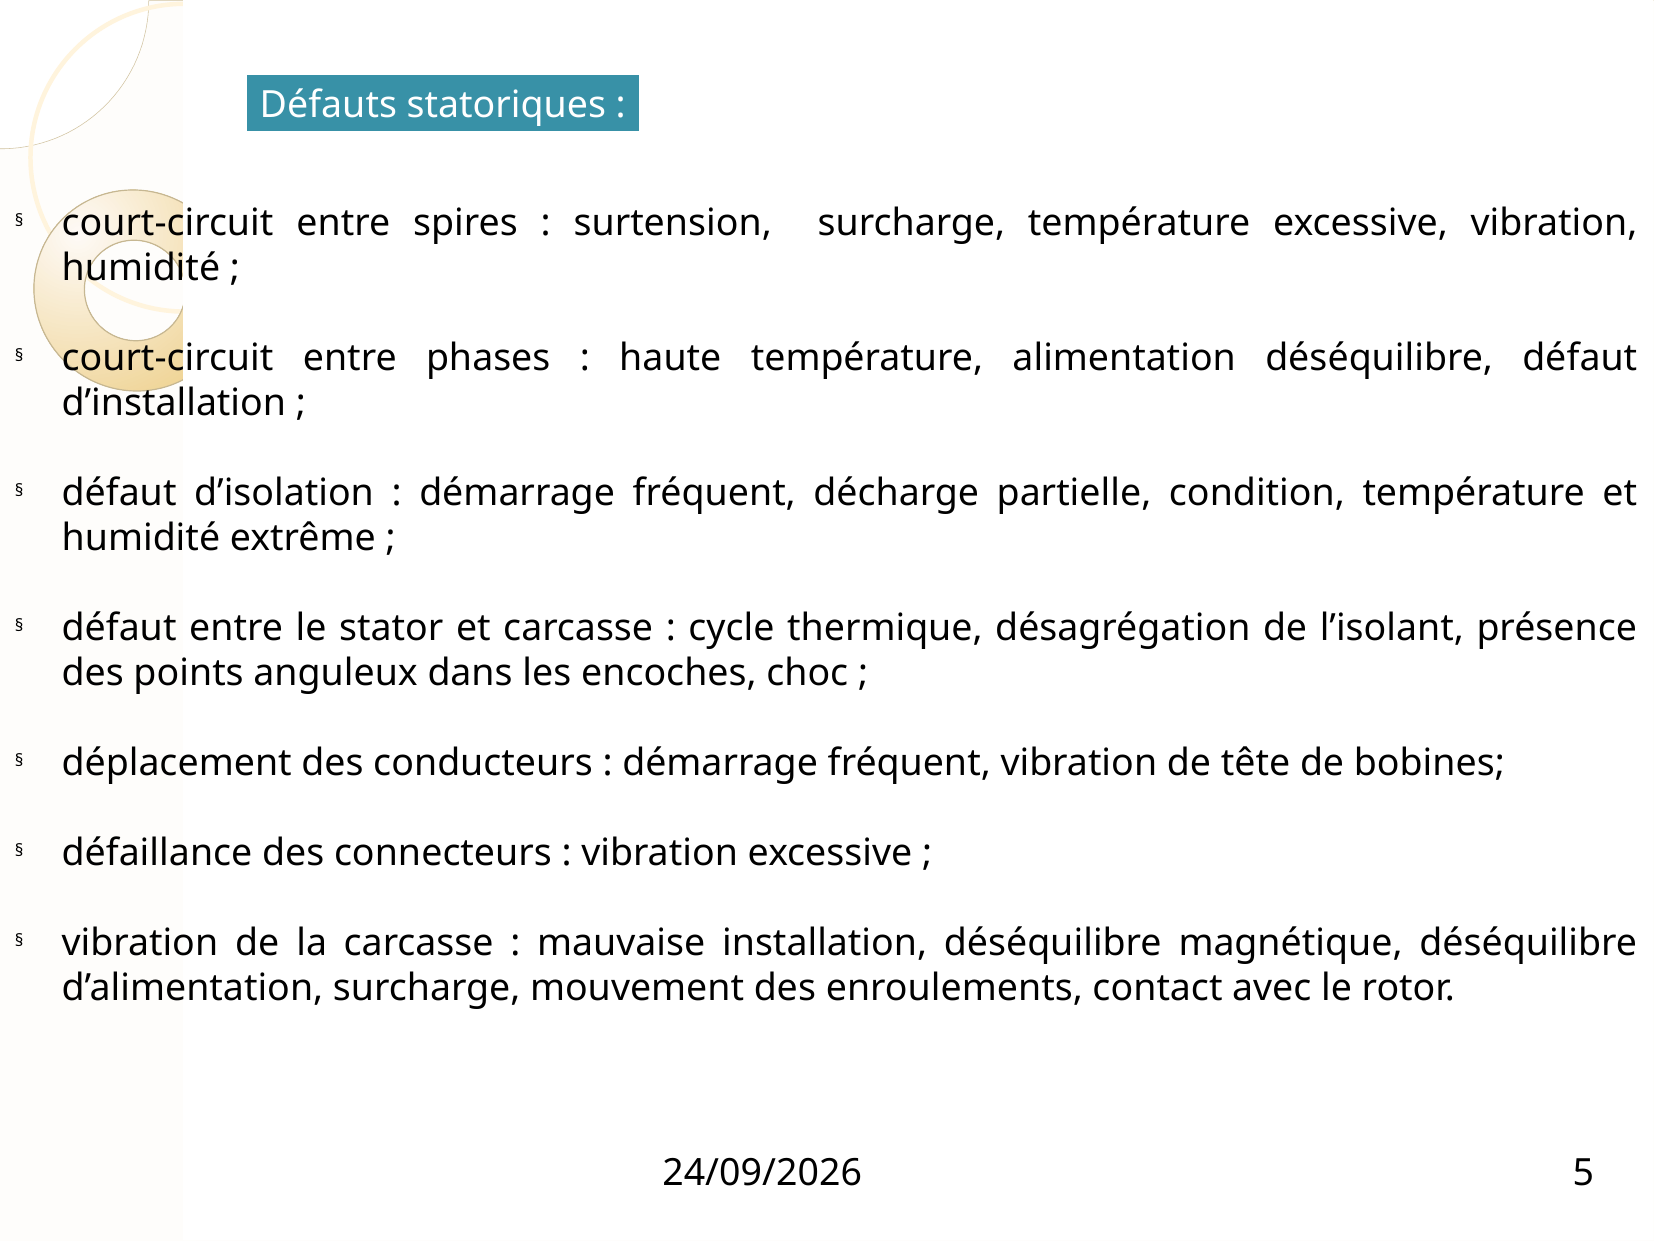

Défauts statoriques :
court-circuit entre spires : surtension, surcharge, température excessive, vibration, humidité ;
court-circuit entre phases : haute température, alimentation déséquilibre, défaut d’installation ;
défaut d’isolation : démarrage fréquent, décharge partielle, condition, température et humidité extrême ;
défaut entre le stator et carcasse : cycle thermique, désagrégation de l’isolant, présence des points anguleux dans les encoches, choc ;
déplacement des conducteurs : démarrage fréquent, vibration de tête de bobines;
défaillance des connecteurs : vibration excessive ;
vibration de la carcasse : mauvaise installation, déséquilibre magnétique, déséquilibre d’alimentation, surcharge, mouvement des enroulements, contact avec le rotor.